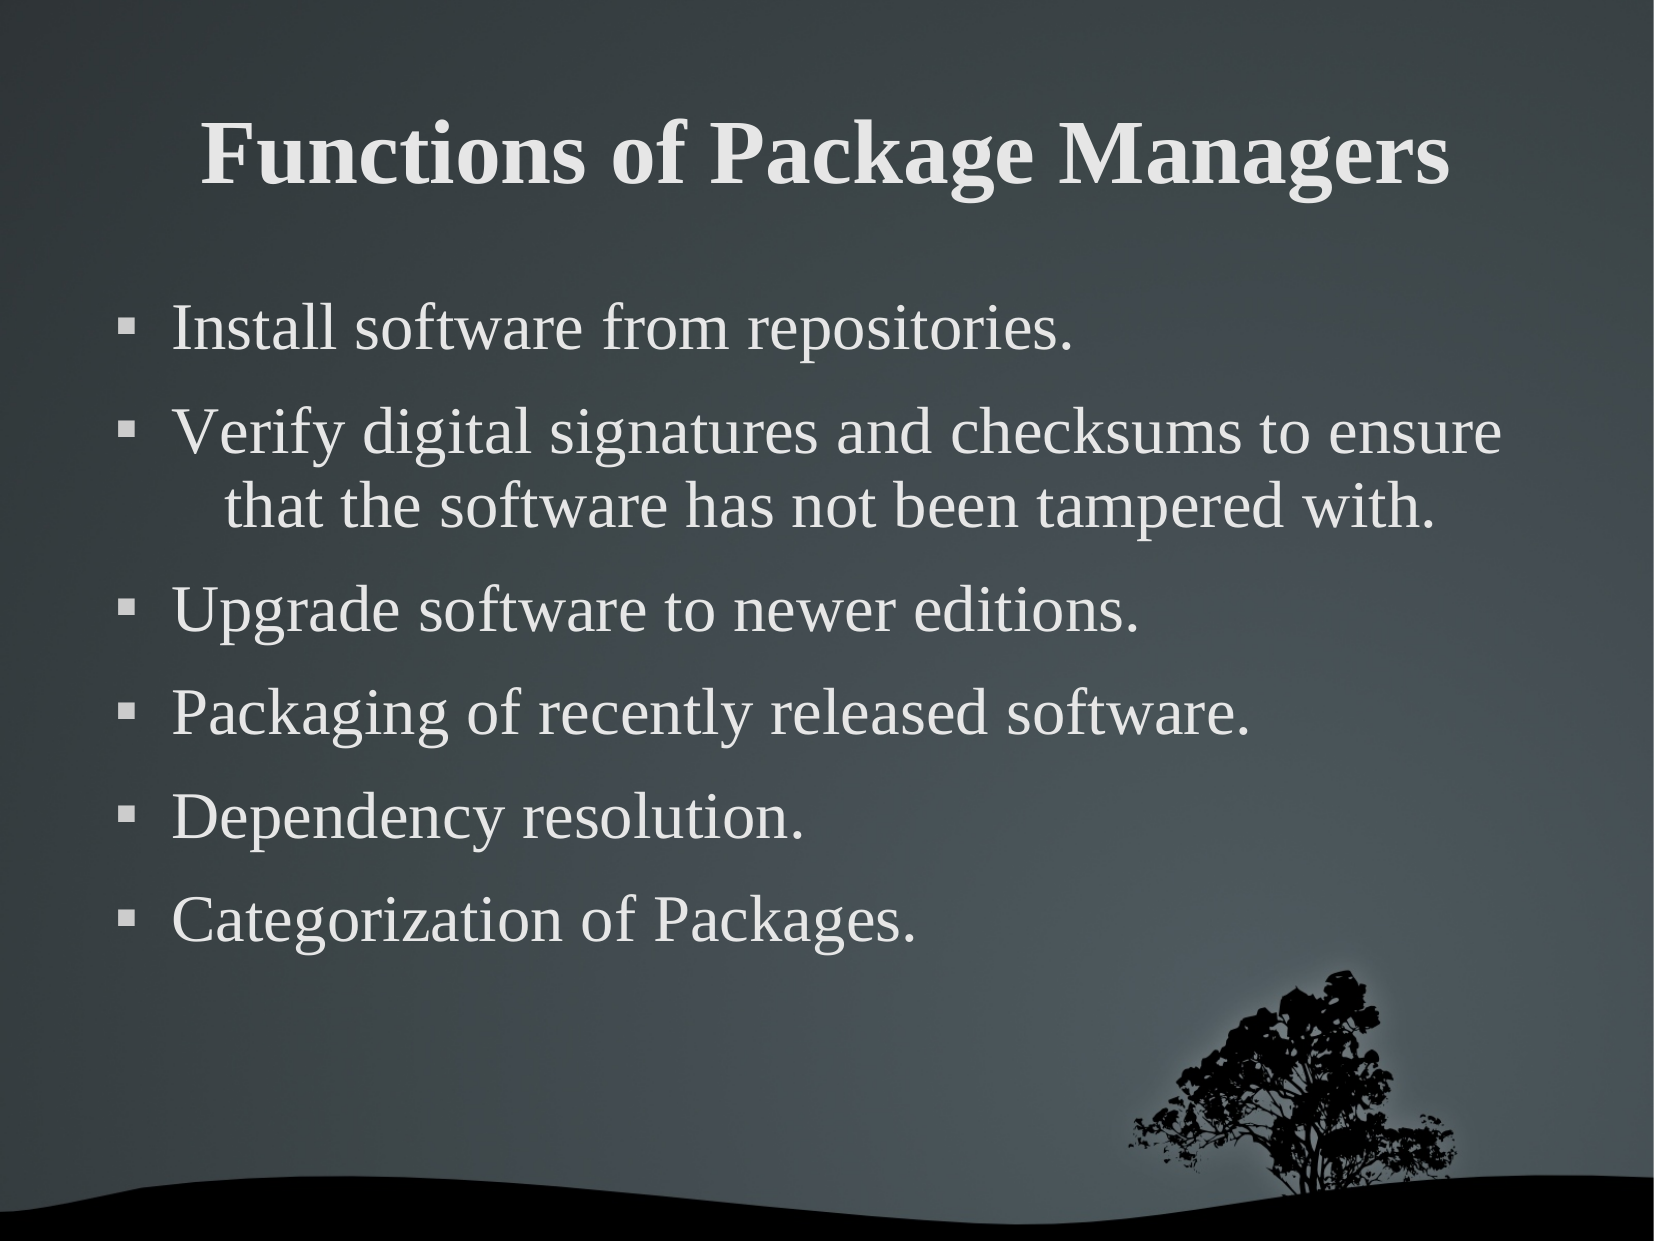

# Functions of Package Managers
Install software from repositories.
Verify digital signatures and checksums to ensure that the software has not been tampered with.
Upgrade software to newer editions.
Packaging of recently released software.
Dependency resolution.
Categorization of Packages.